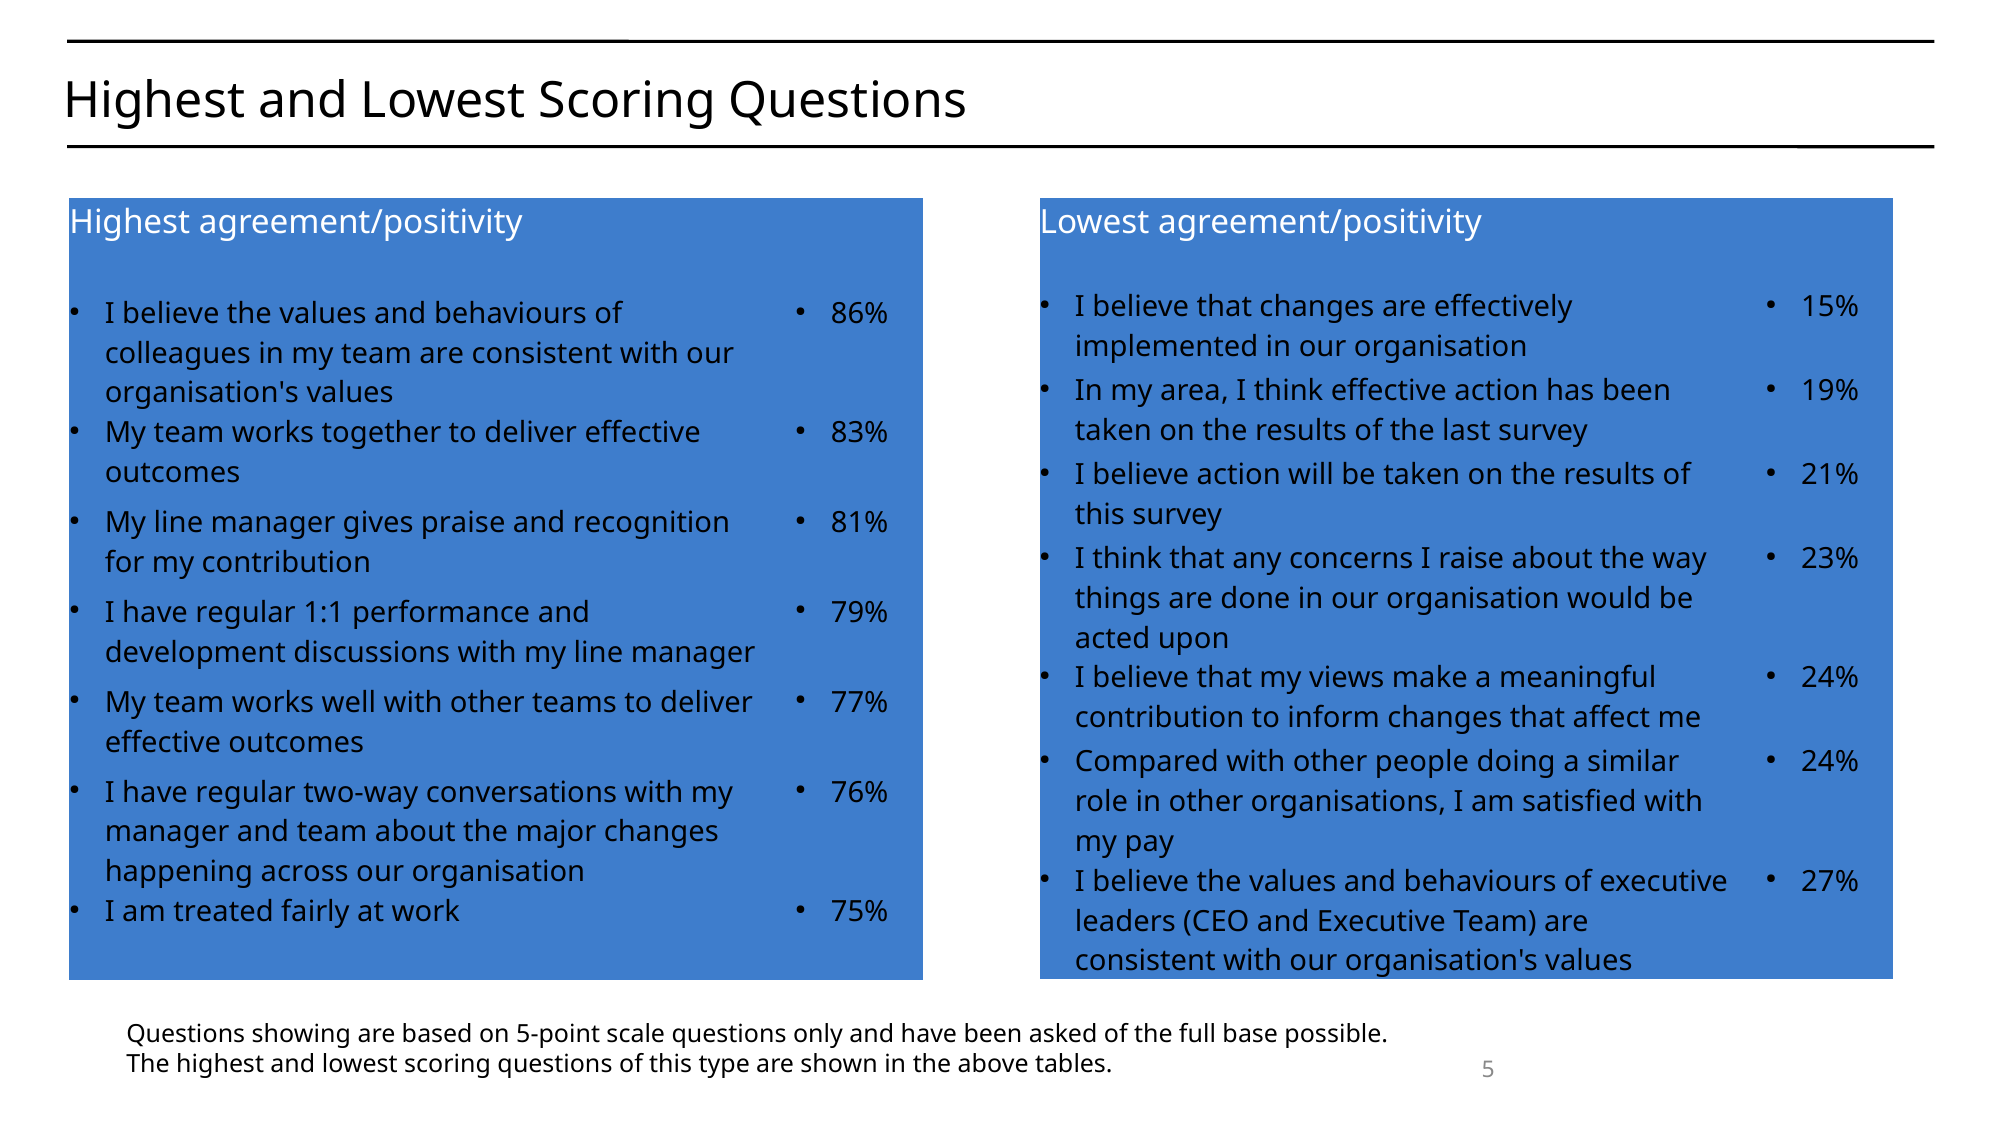

# Highest and Lowest Scoring Questions
| Lowest agreement/positivity | |
| --- | --- |
| I believe that changes are effectively implemented in our organisation | 15% |
| In my area, I think effective action has been taken on the results of the last survey | 19% |
| I believe action will be taken on the results of this survey | 21% |
| I think that any concerns I raise about the way things are done in our organisation would be acted upon | 23% |
| I believe that my views make a meaningful contribution to inform changes that affect me | 24% |
| Compared with other people doing a similar role in other organisations, I am satisfied with my pay | 24% |
| I believe the values and behaviours of executive leaders (CEO and Executive Team) are consistent with our organisation's values | 27% |
| Highest agreement/positivity | |
| --- | --- |
| I believe the values and behaviours of colleagues in my team are consistent with our organisation's values | 86% |
| My team works together to deliver effective outcomes | 83% |
| My line manager gives praise and recognition for my contribution | 81% |
| I have regular 1:1 performance and development discussions with my line manager | 79% |
| My team works well with other teams to deliver effective outcomes | 77% |
| I have regular two-way conversations with my manager and team about the major changes happening across our organisation | 76% |
| I am treated fairly at work | 75% |
Questions showing are based on 5-point scale questions only and have been asked of the full base possible.
The highest and lowest scoring questions of this type are shown in the above tables.
2